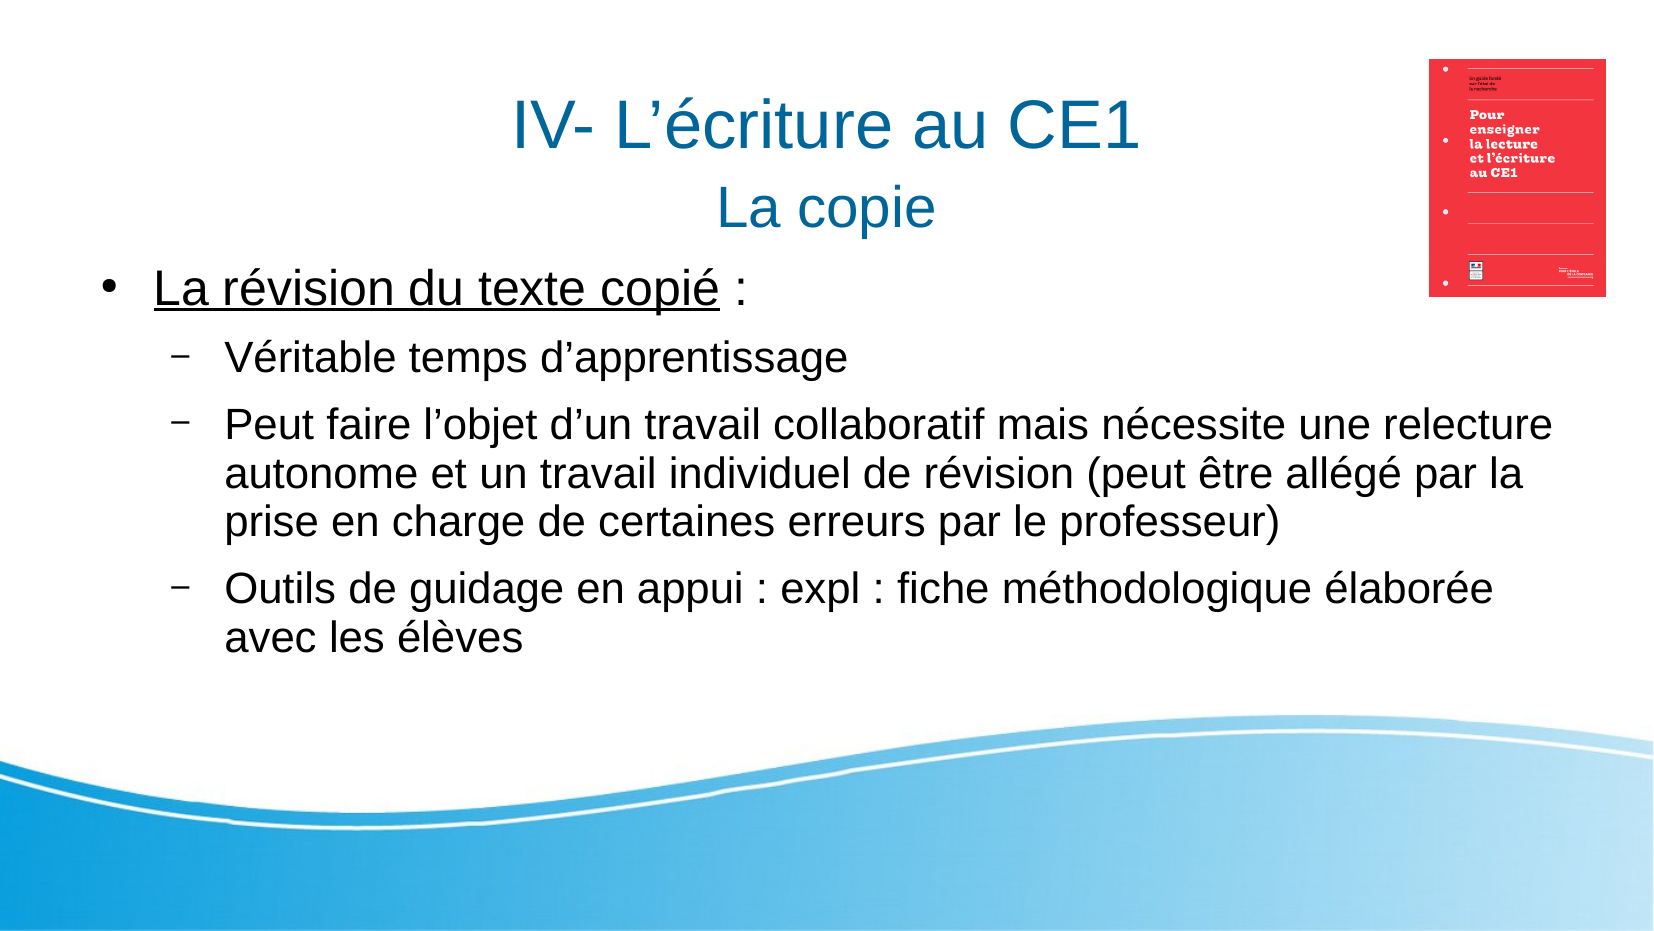

# IV- L’écriture au CE1
La copie
La révision du texte copié :
Véritable temps d’apprentissage
Peut faire l’objet d’un travail collaboratif mais nécessite une relecture autonome et un travail individuel de révision (peut être allégé par la prise en charge de certaines erreurs par le professeur)
Outils de guidage en appui : expl : fiche méthodologique élaborée avec les élèves